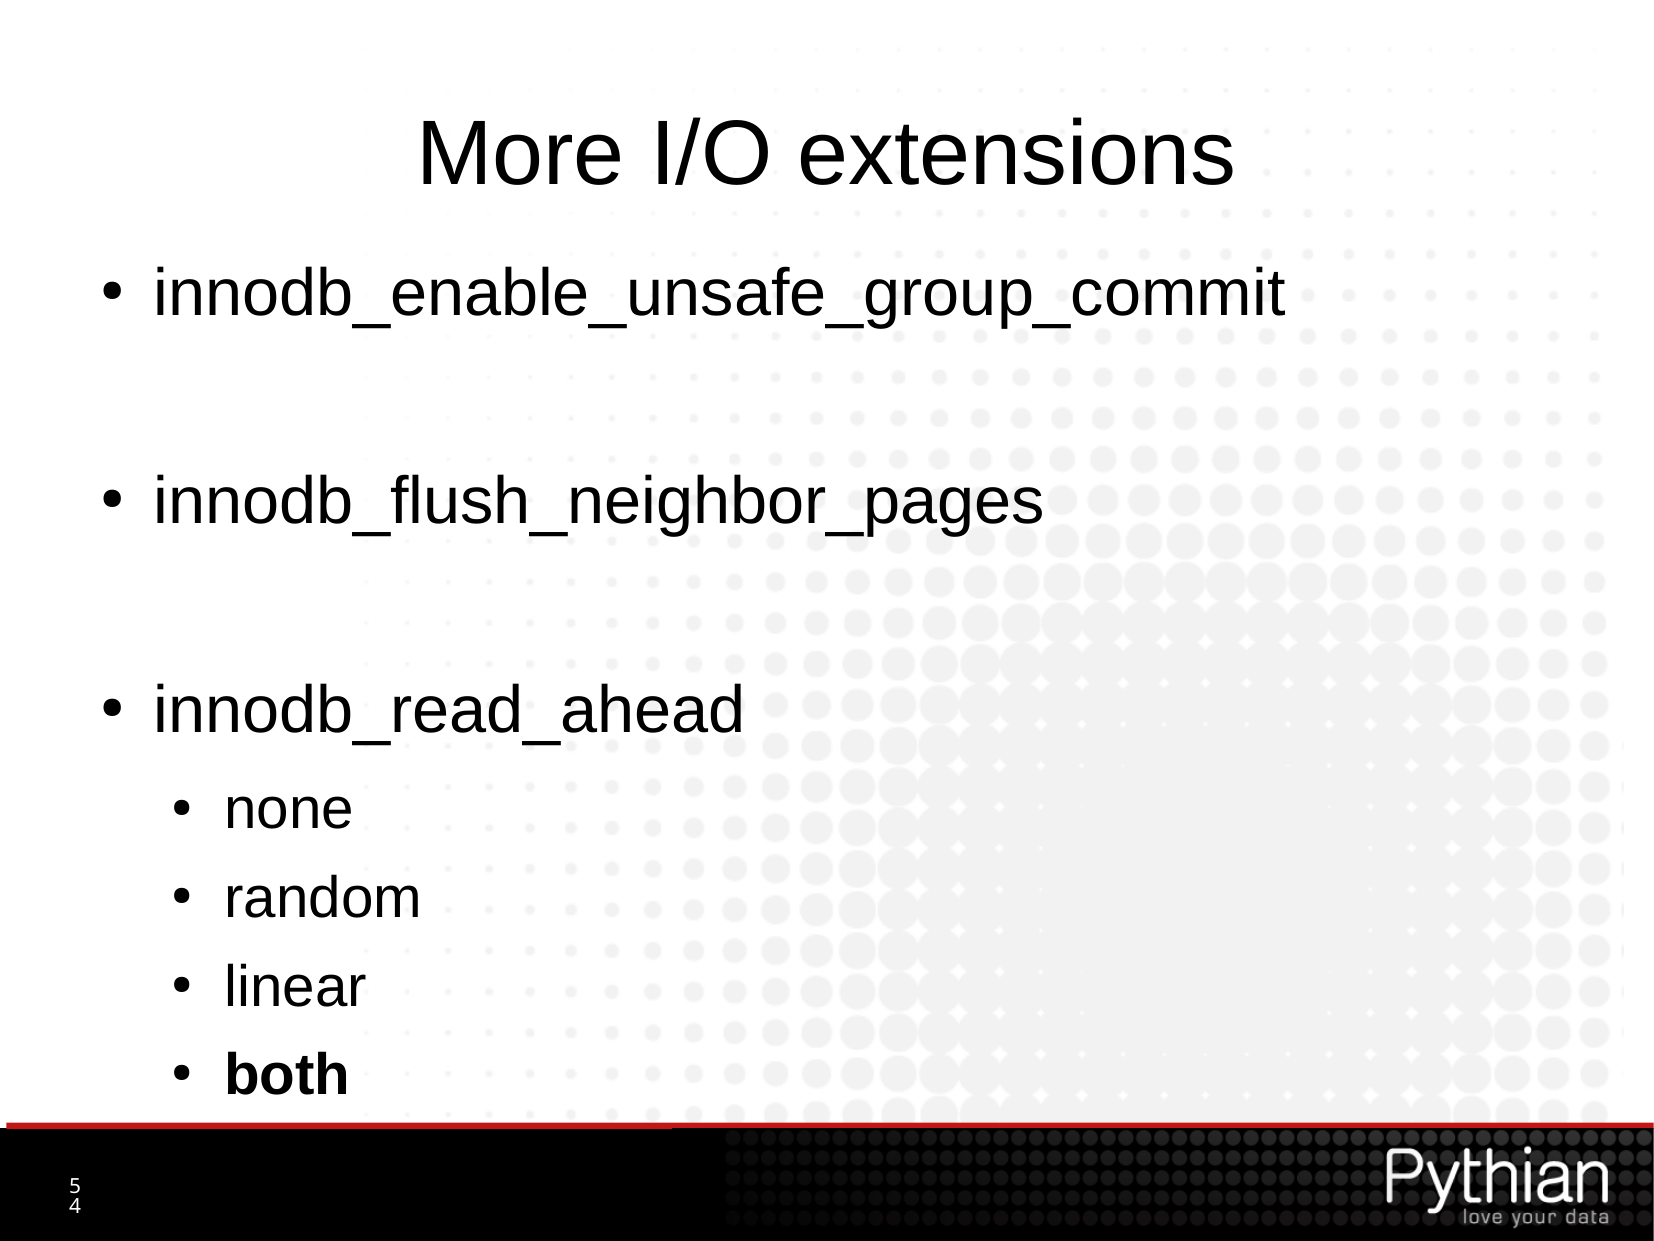

# More I/O extensions
innodb_enable_unsafe_group_commit
innodb_flush_neighbor_pages
innodb_read_ahead
none
random
linear
both